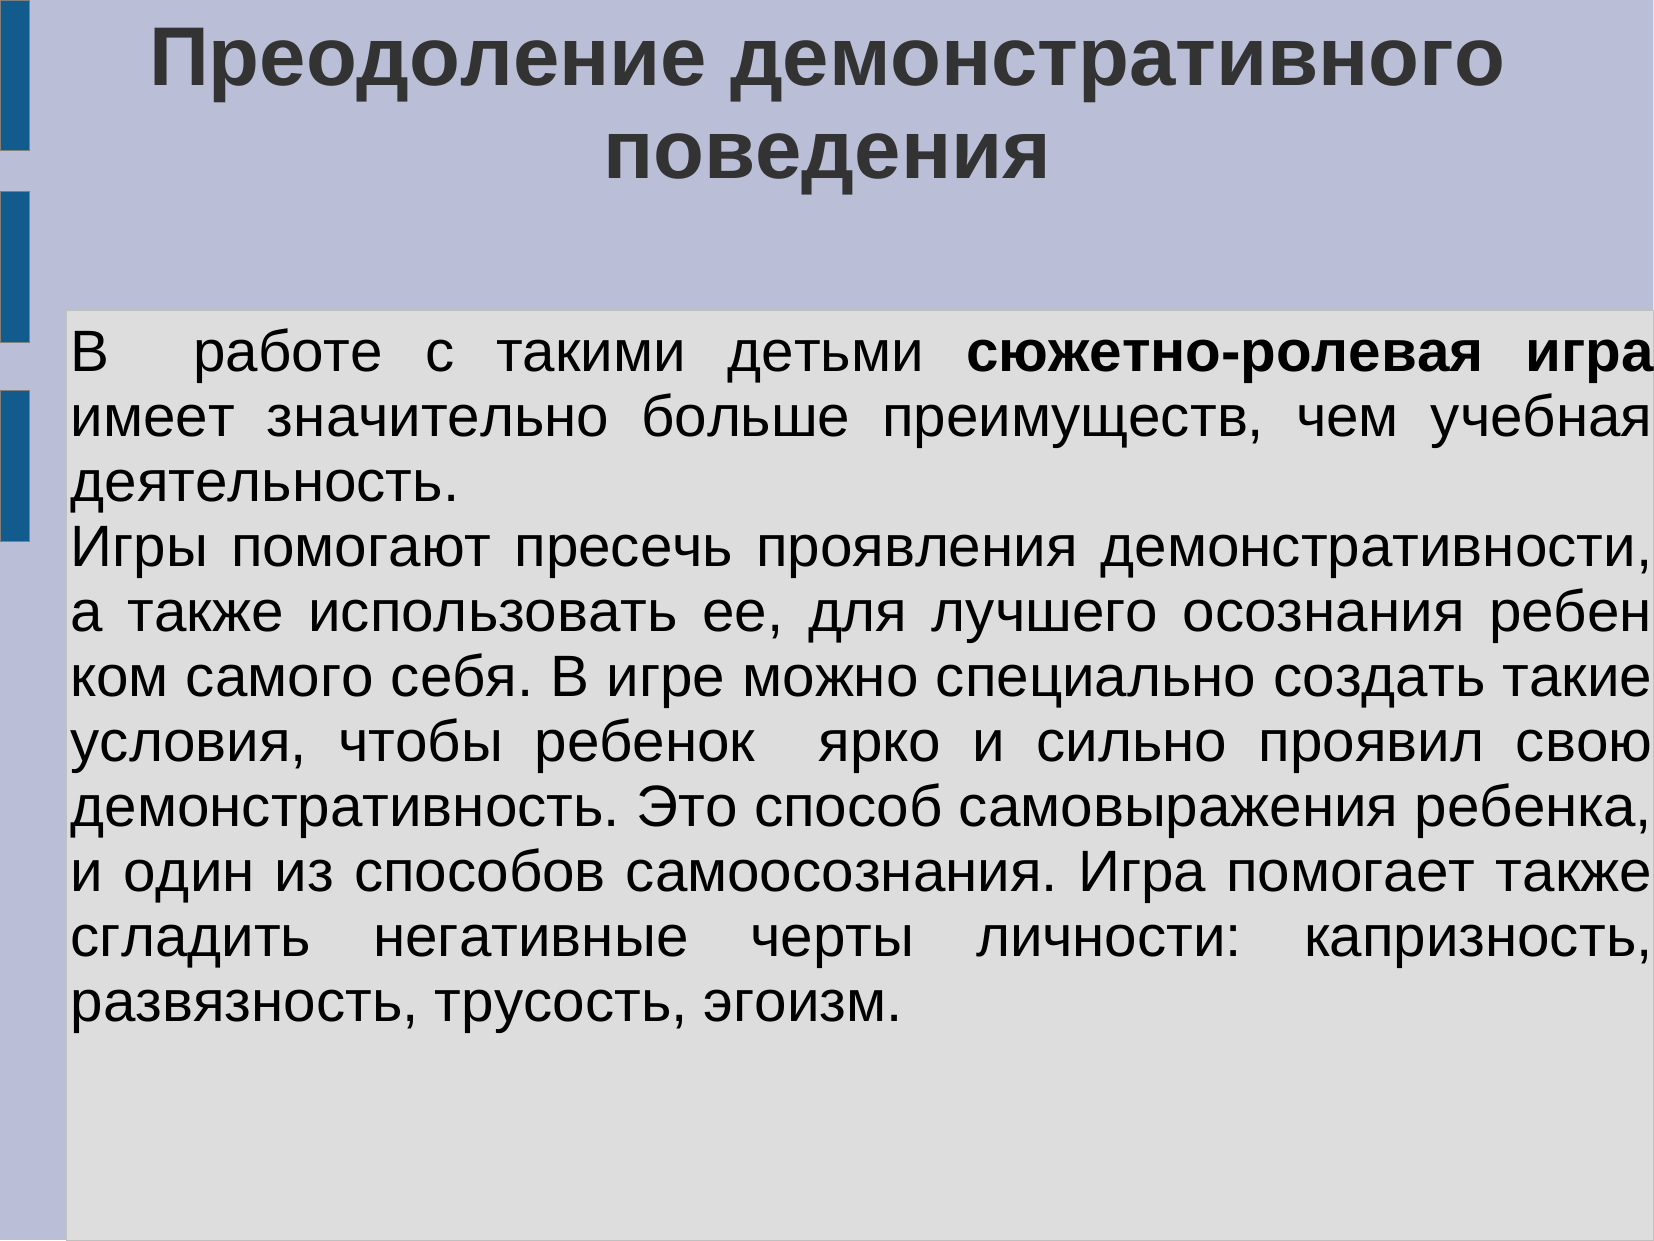

# Преодоление демонстративного поведения
В работе с такими детьми сюжетно-ролевая игра имеет значительно больше преимуществ, чем учебная деятельность.
Игры помогают пресечь проявления демонстративности, а также использовать ее, для лучшего осознания ребен­ком самого себя. В игре можно специально создать такие условия, чтобы ребенок ярко и сильно проявил свою демонстративность. Это способ самовыражения ребенка, и один из способов самоосознания. Игра помогает также сгладить негативные черты личности: капризность, развязность, трусость, эгоизм.